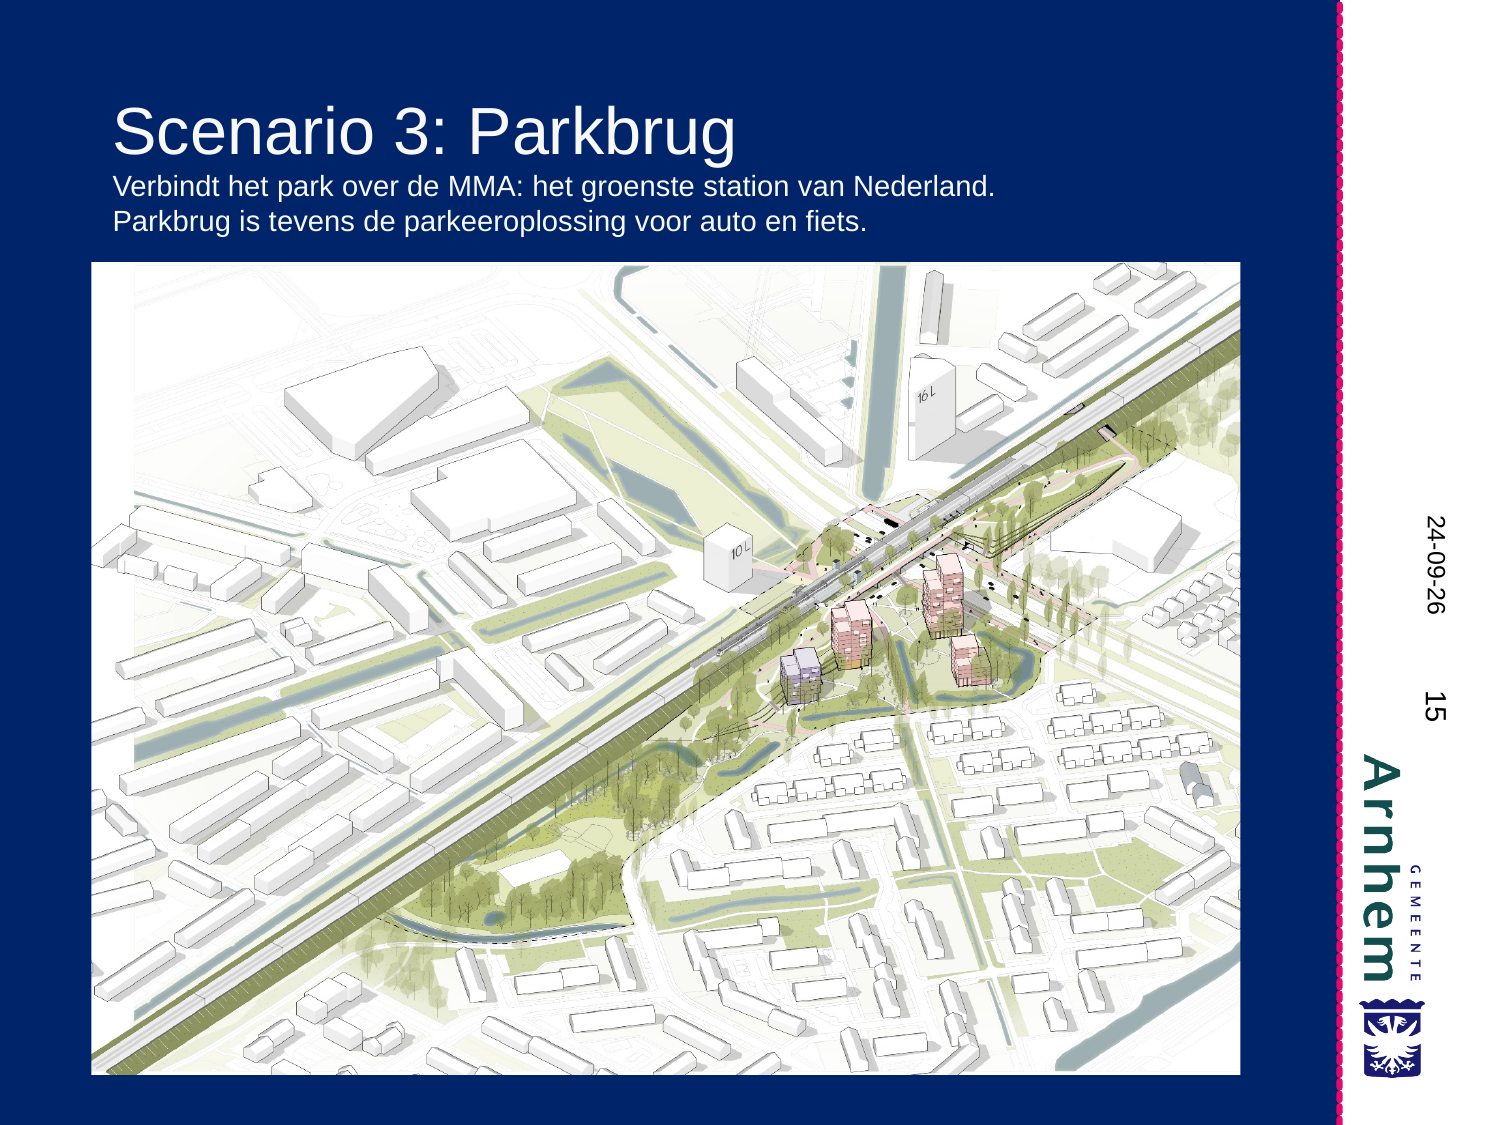

Scenario 3: Parkbrug
Verbindt het park over de MMA: het groenste station van Nederland.
Parkbrug is tevens de parkeeroplossing voor auto en fiets.
14